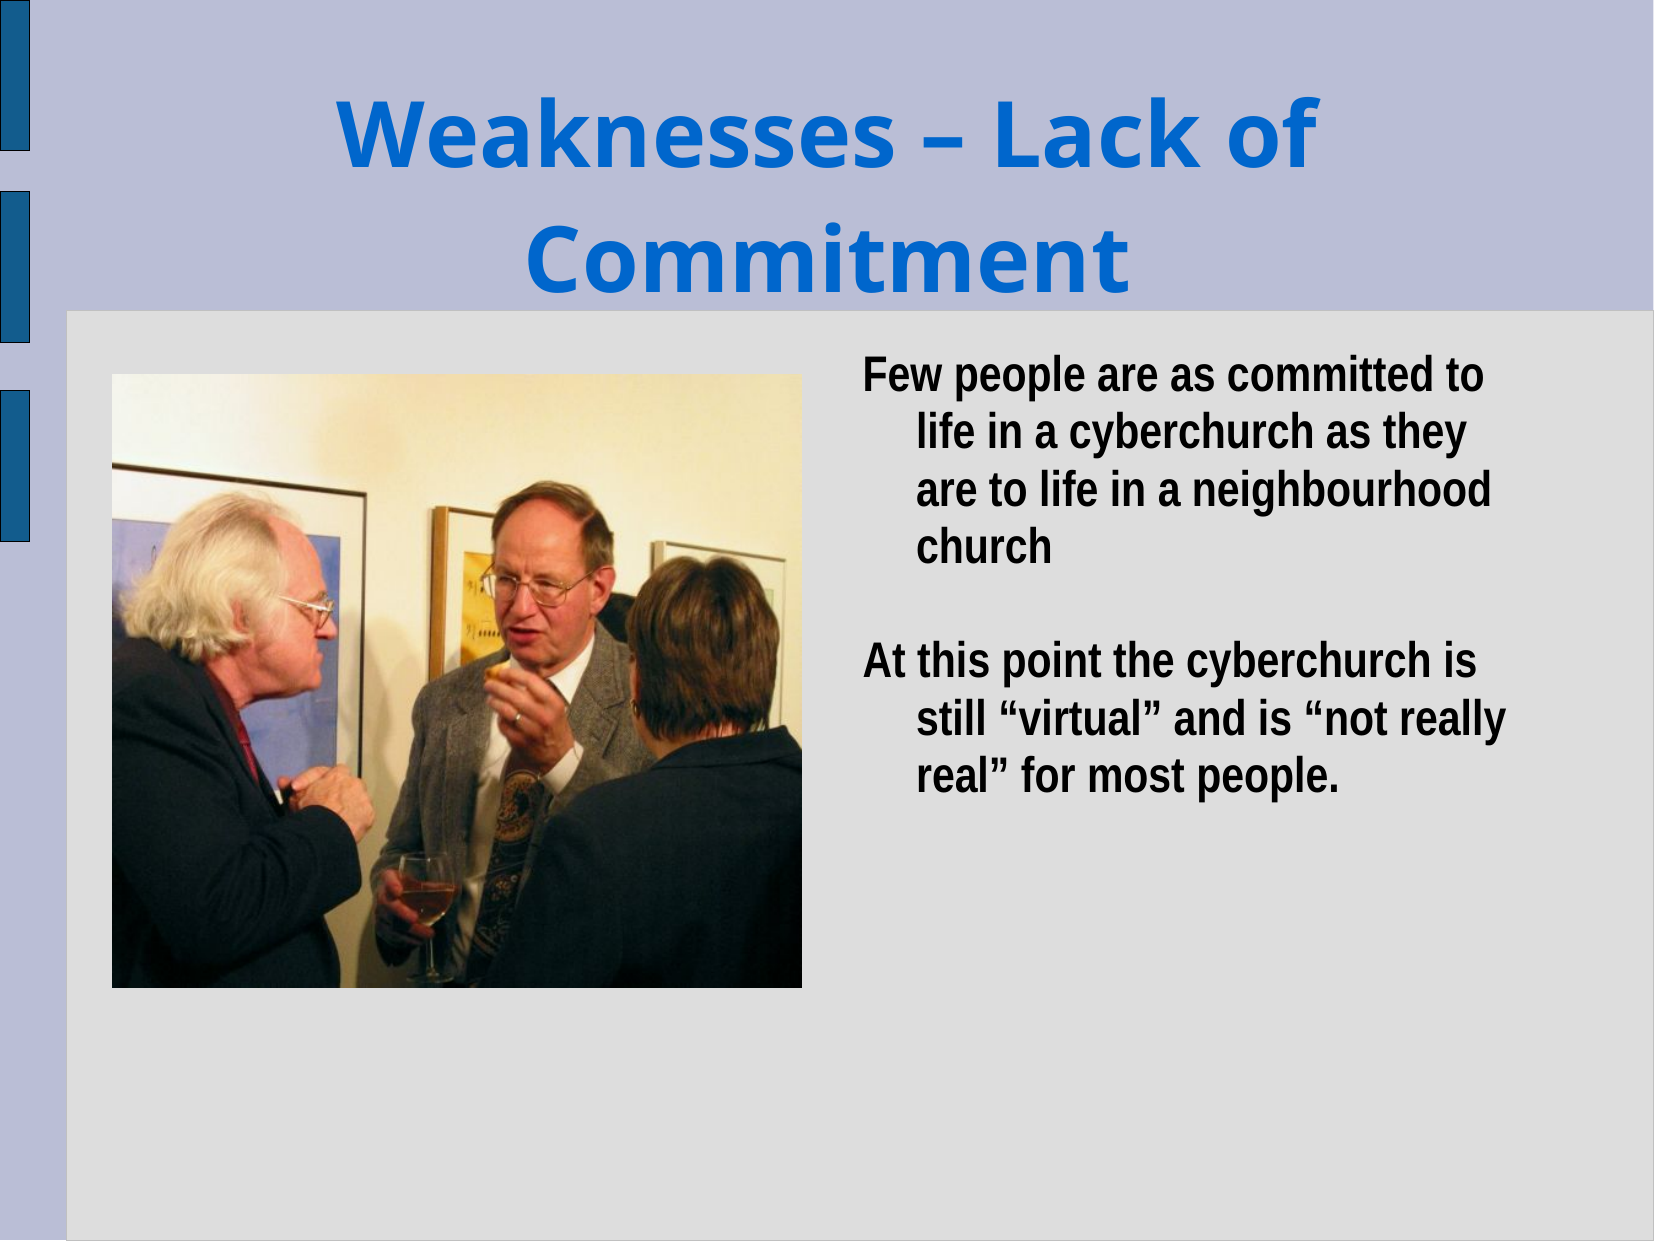

# Weaknesses – Lack of Commitment
Few people are as committed to life in a cyberchurch as they are to life in a neighbourhood church
At this point the cyberchurch is still “virtual” and is “not really real” for most people.